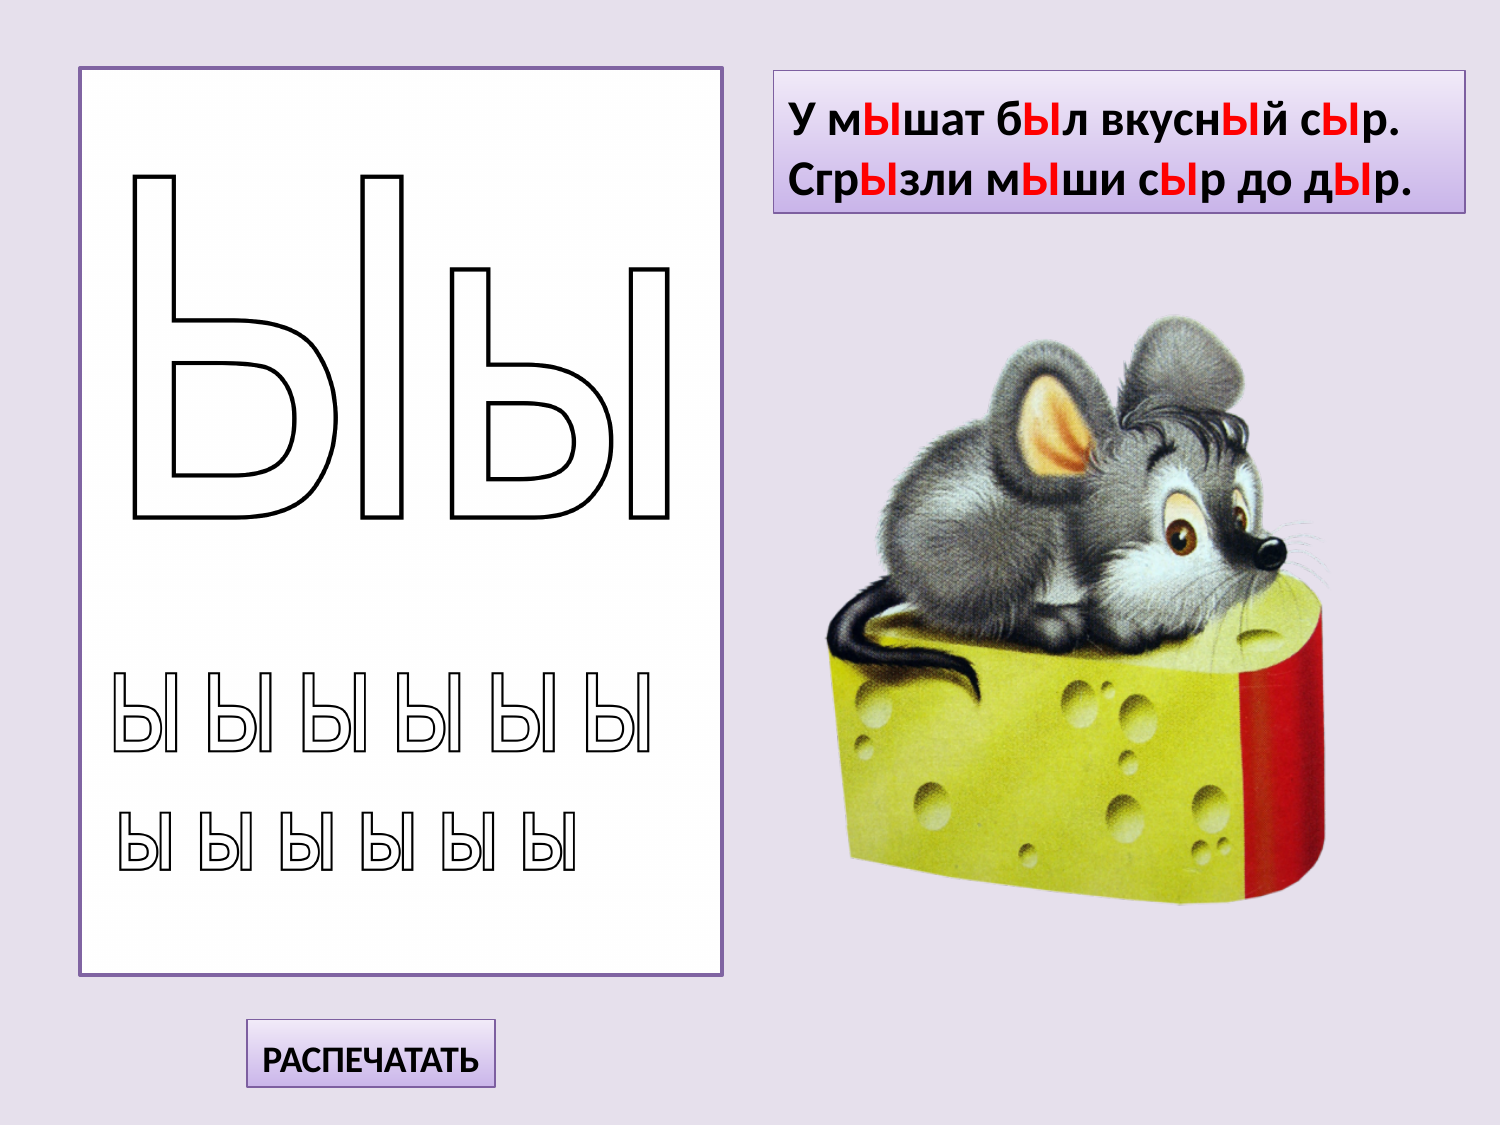

У мЫшат бЫл вкуснЫй сЫр.
СгрЫзли мЫши сЫр до дЫр.
РАСПЕЧАТАТЬ